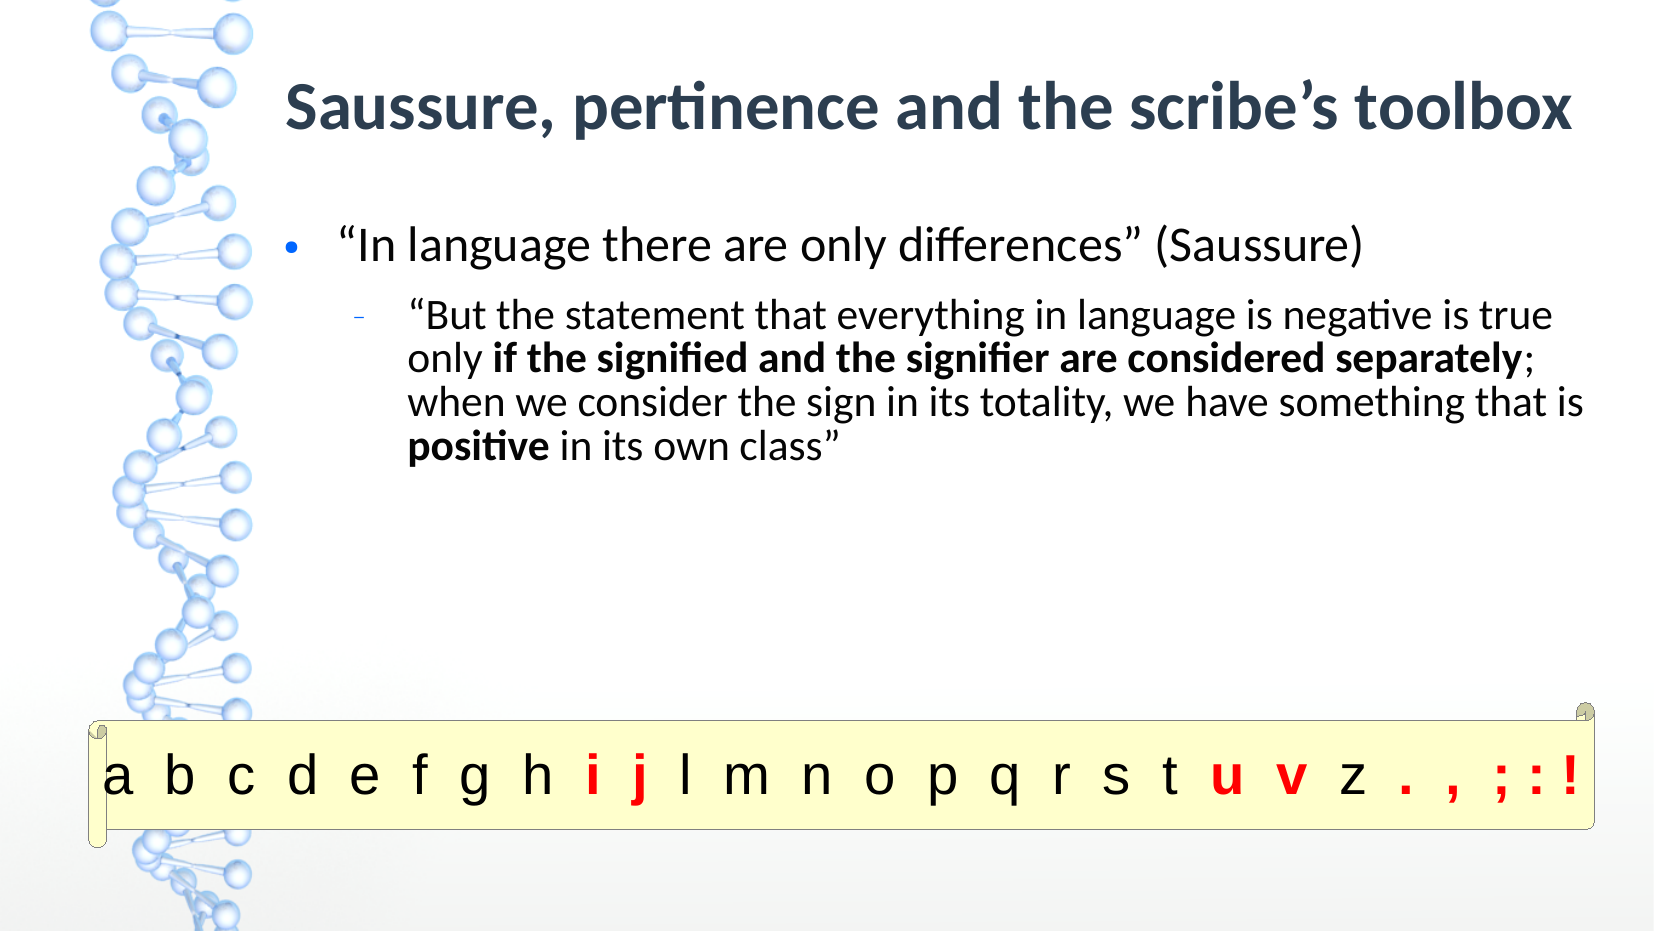

# Saussure, pertinence and the scribe’s toolbox
“In language there are only differences” (Saussure)
“But the statement that everything in language is negative is true only if the signified and the signifier are considered separately; when we consider the sign in its totality, we have something that is positive in its own class”
a b c d e f g h i j l m n o p q r s t u v z . , ; : !